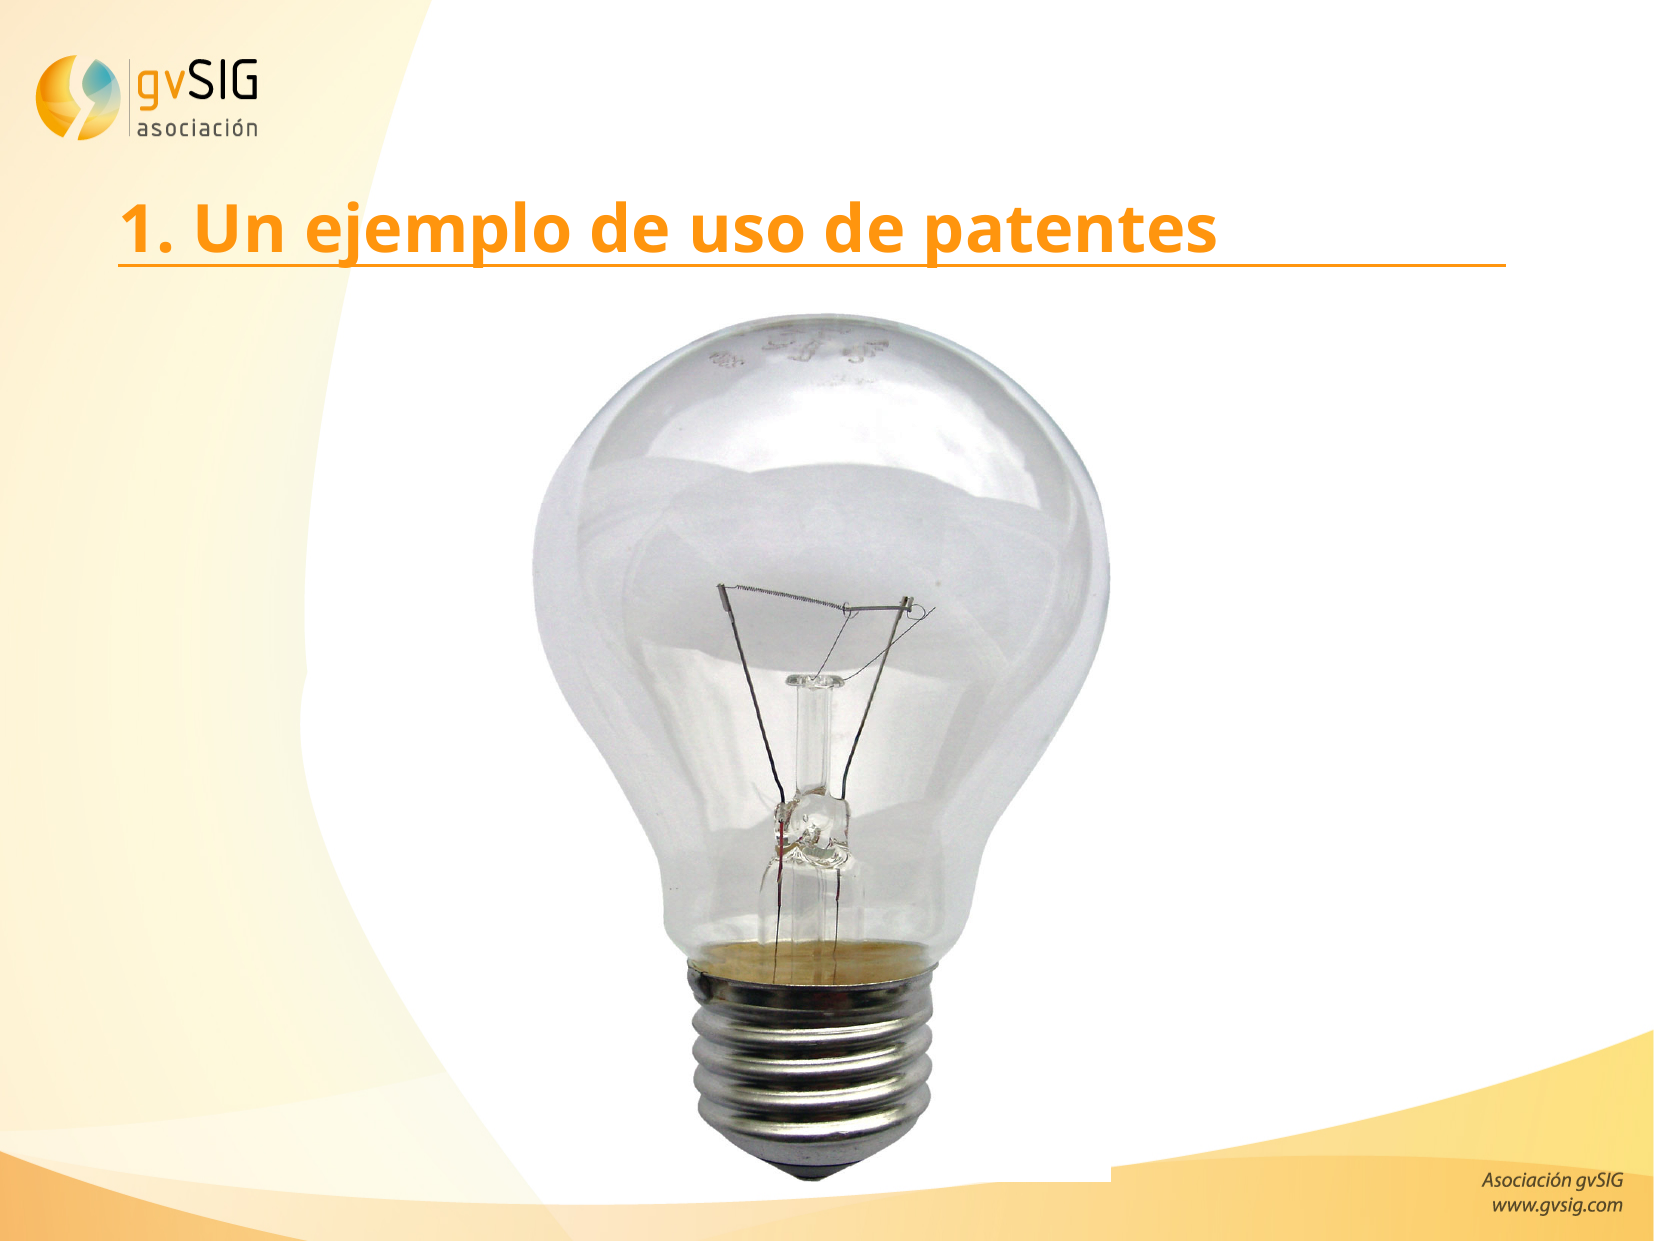

# 1. Un ejemplo de uso de patentes